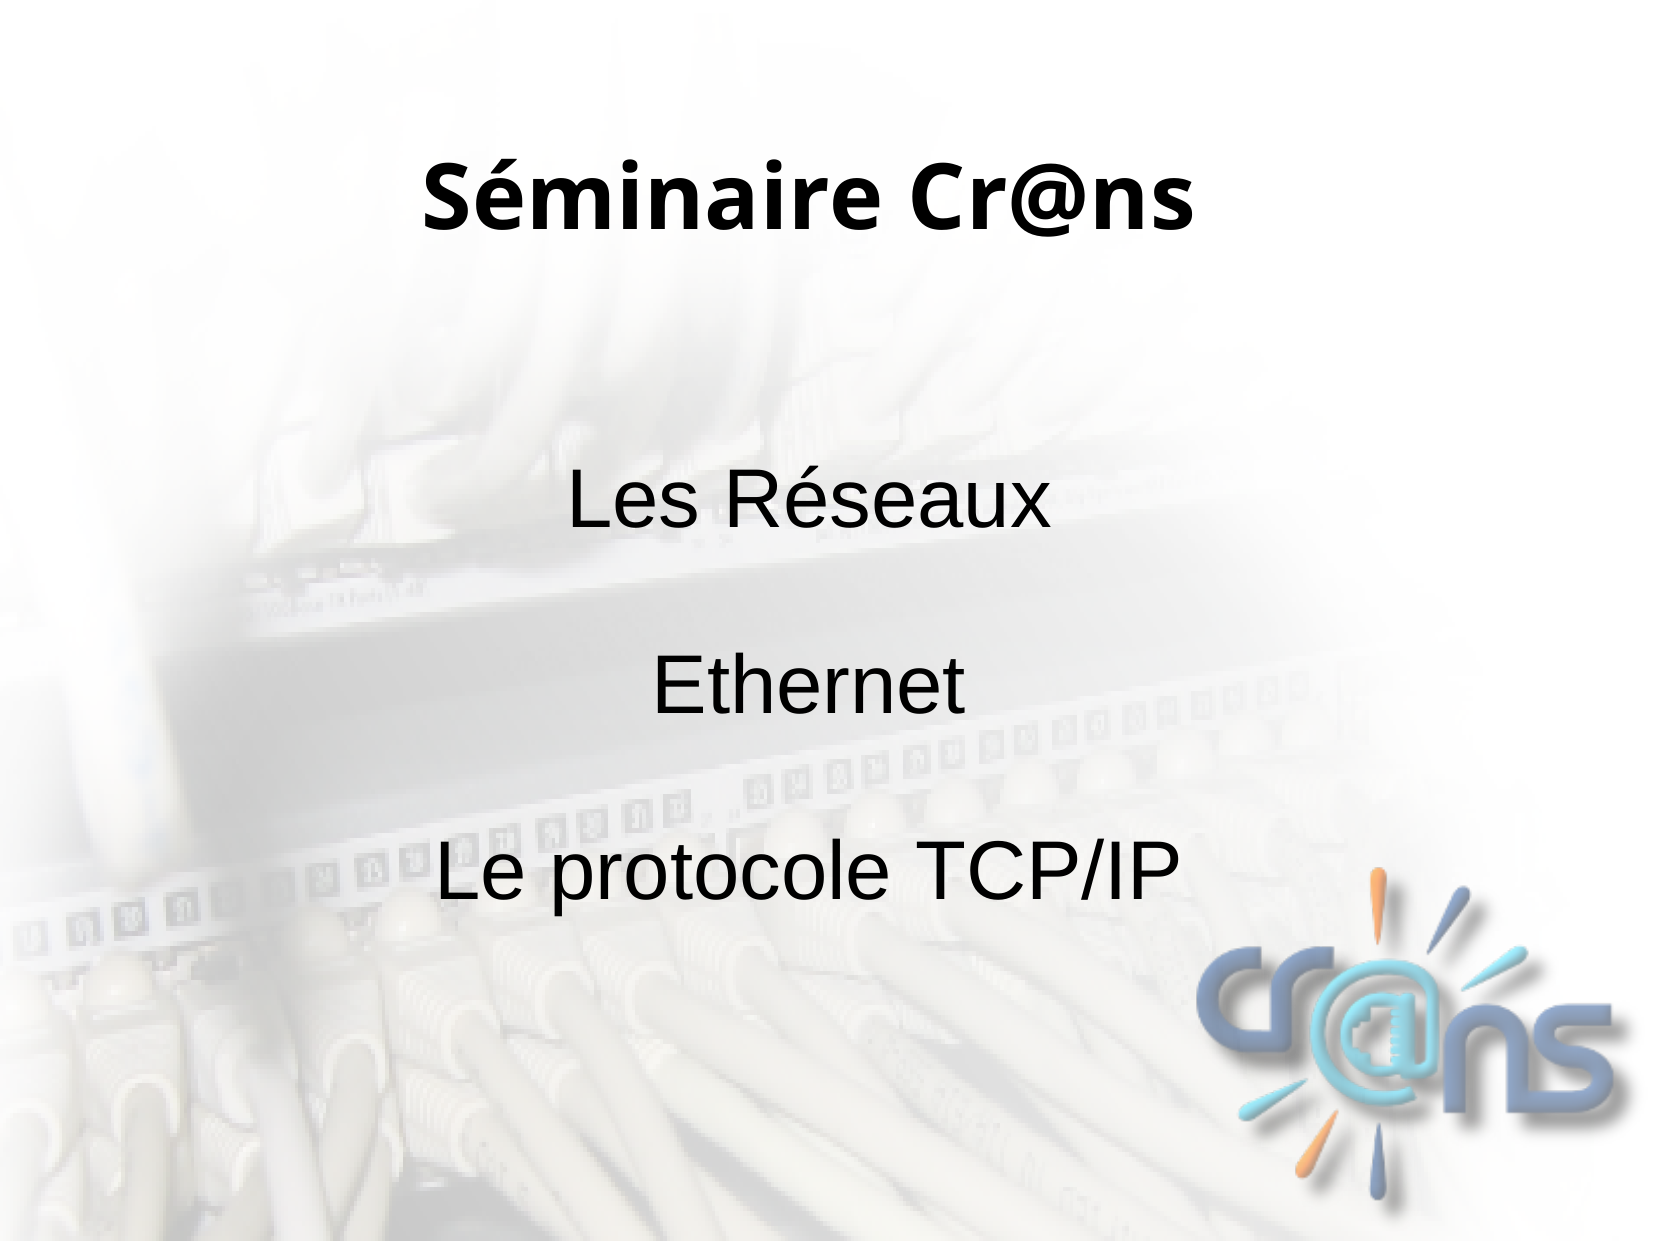

# Séminaire Cr@ns
Les Réseaux
Ethernet
Le protocole TCP/IP